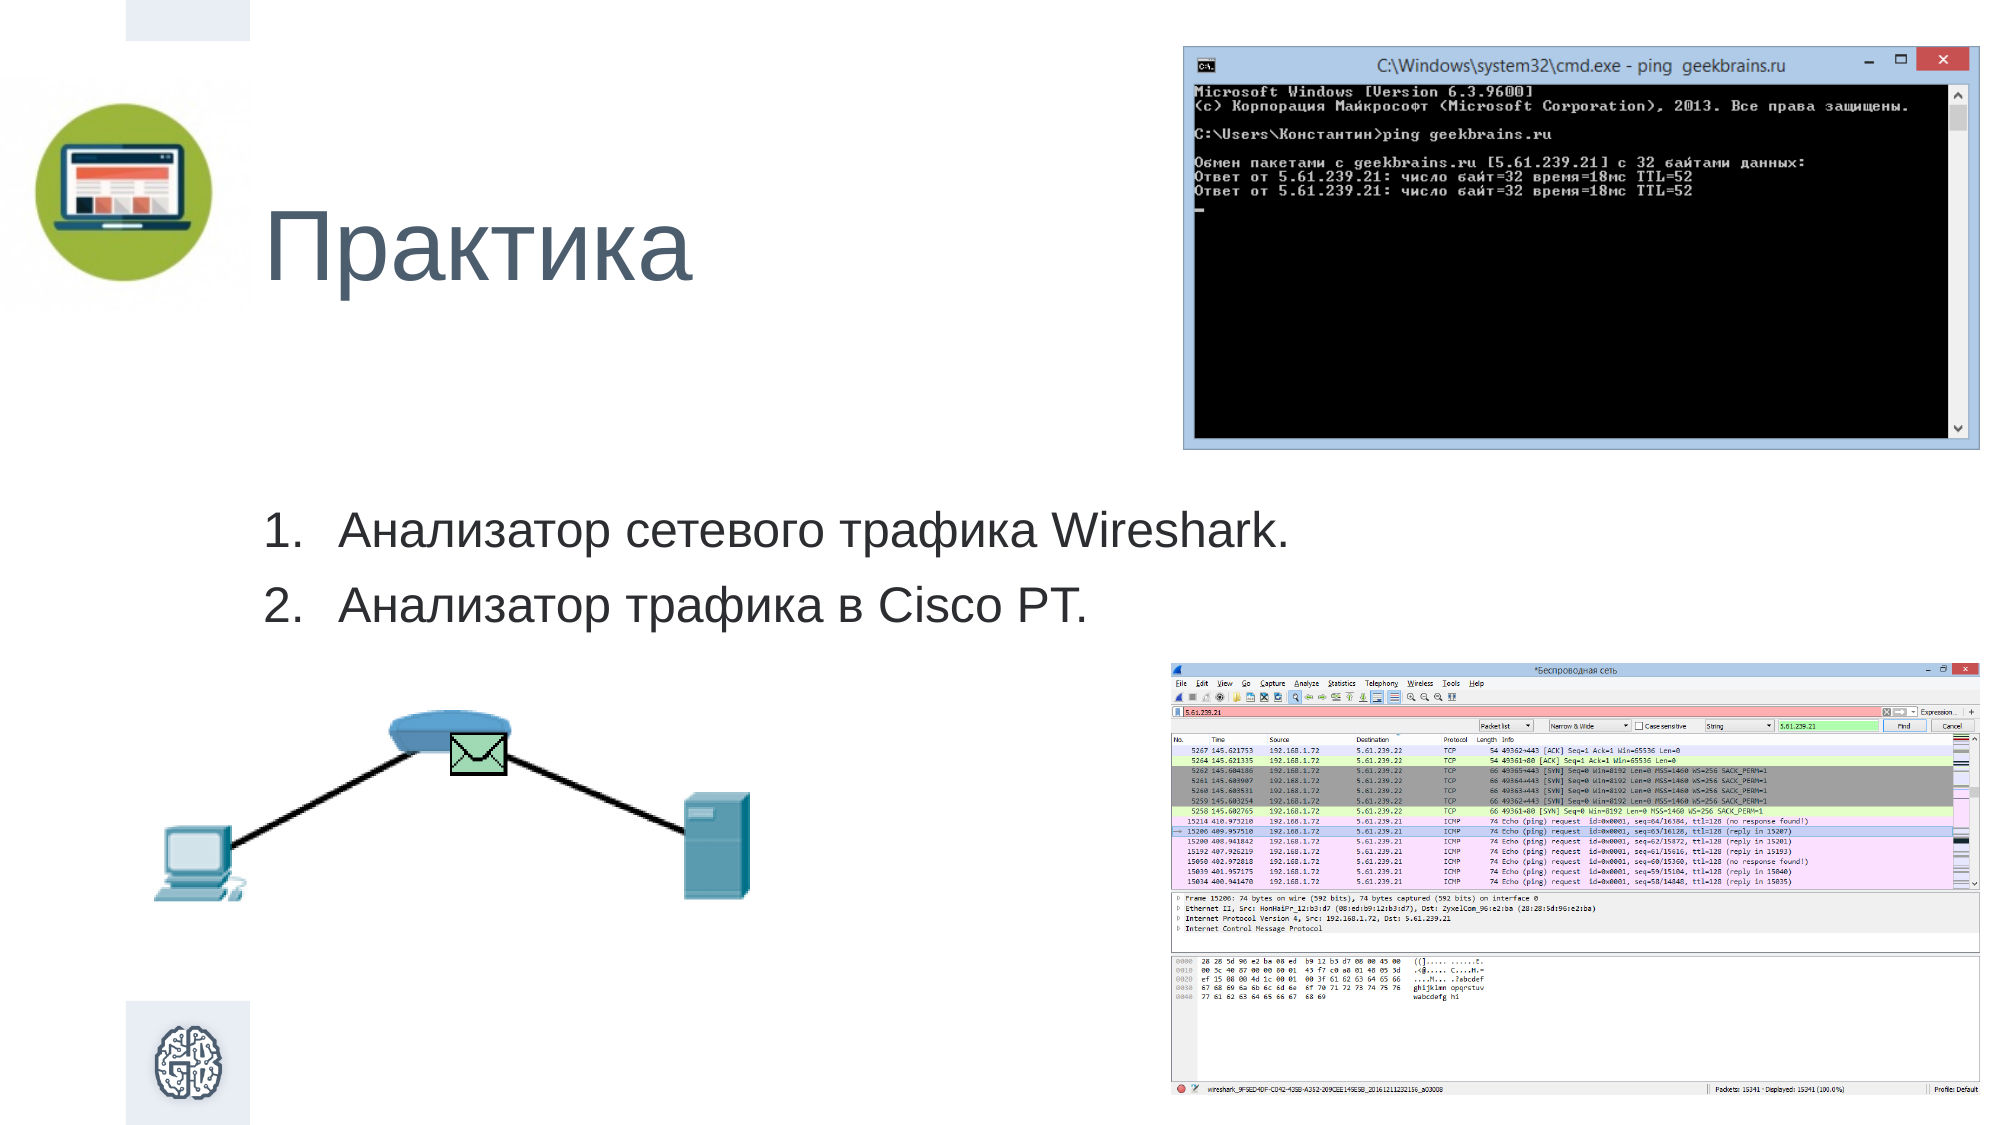

# Практика
Анализатор сетевого трафика Wireshark.
Анализатор трафика в Cisco PT.